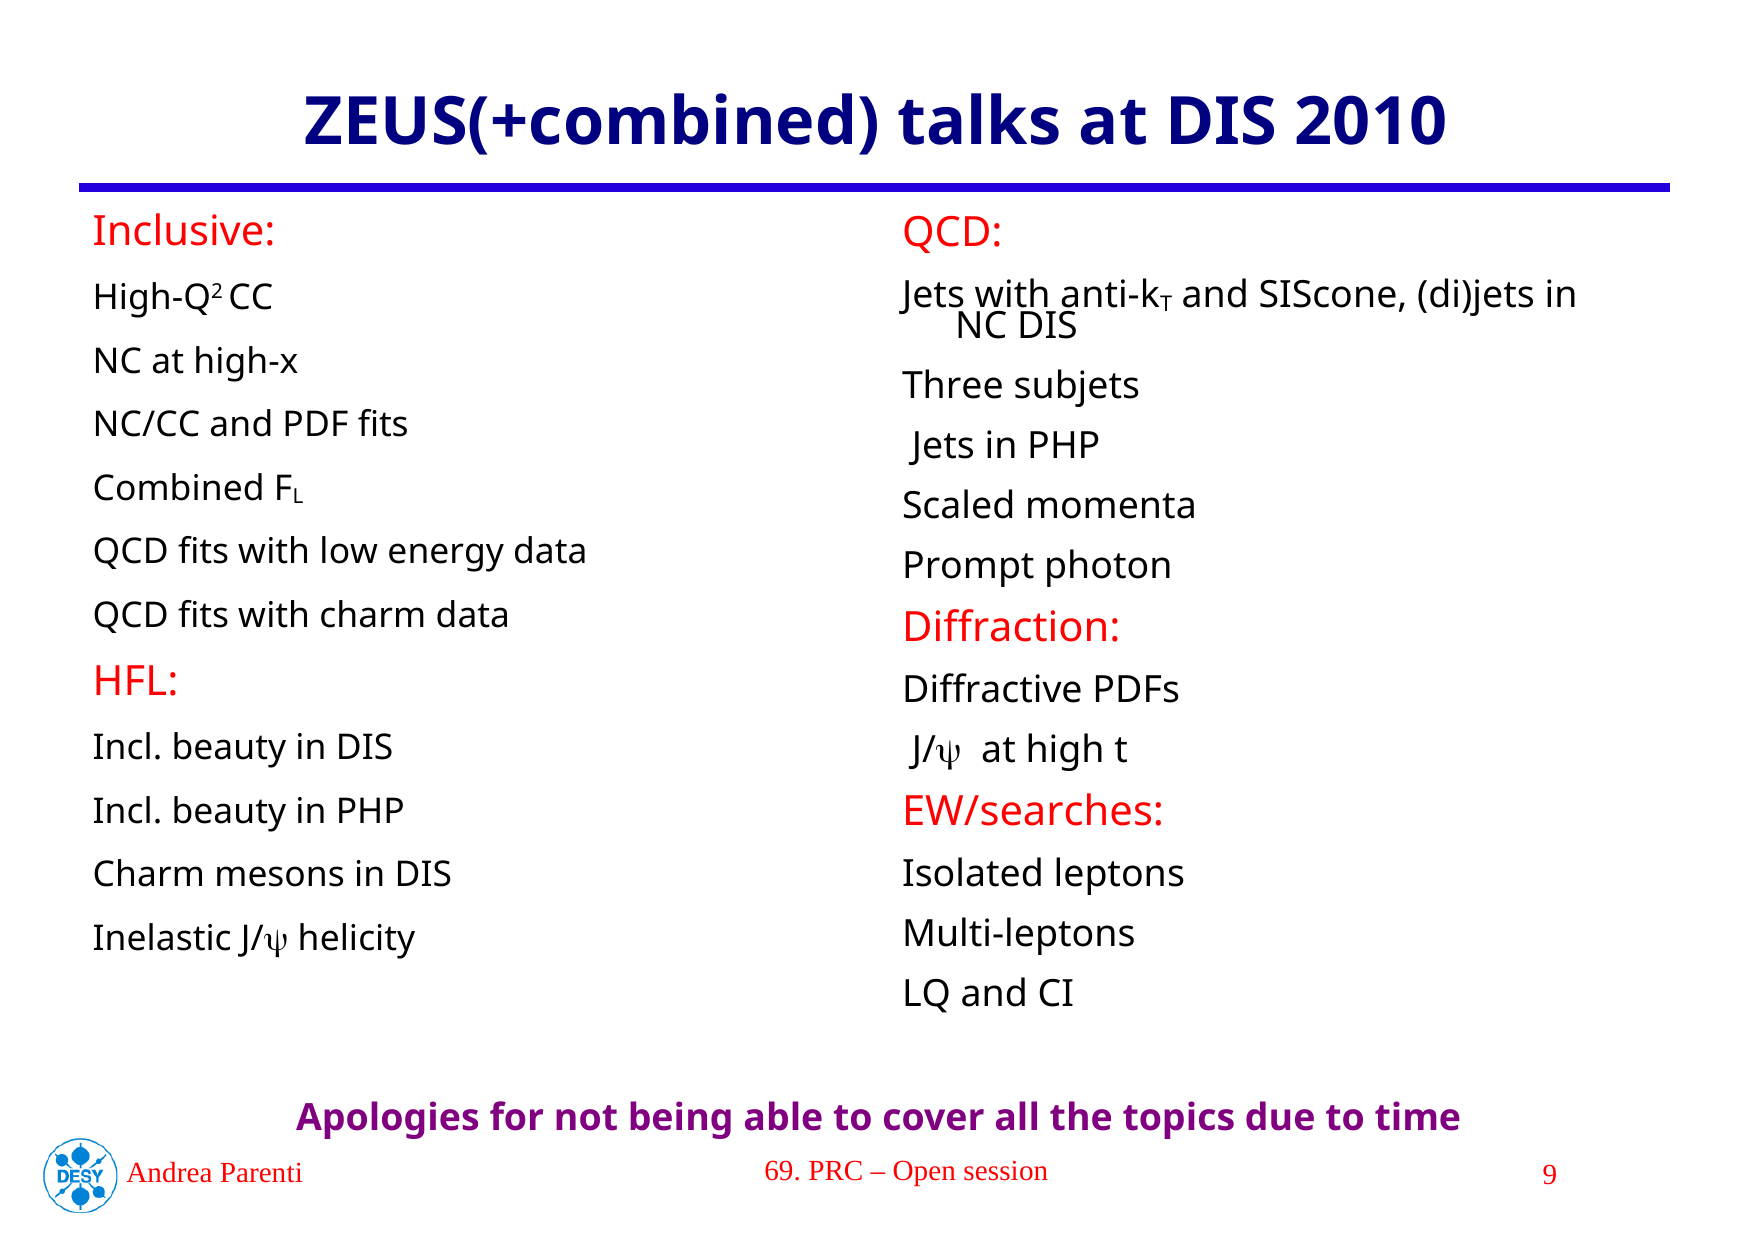

# ZEUS(+combined) talks at DIS 2010
Inclusive:
High-Q2 CC
NC at high-x
NC/CC and PDF fits
Combined FL
QCD fits with low energy data
QCD fits with charm data
HFL:
Incl. beauty in DIS
Incl. beauty in PHP
Charm mesons in DIS
Inelastic J/ψ helicity
QCD:
Jets with anti-kT and SIScone, (di)jets in NC DIS
Three subjets
 Jets in PHP
Scaled momenta
Prompt photon
Diffraction:
Diffractive PDFs
 J/ψ at high t
EW/searches:
Isolated leptons
Multi-leptons
LQ and CI
Apologies for not being able to cover all the topics due to time